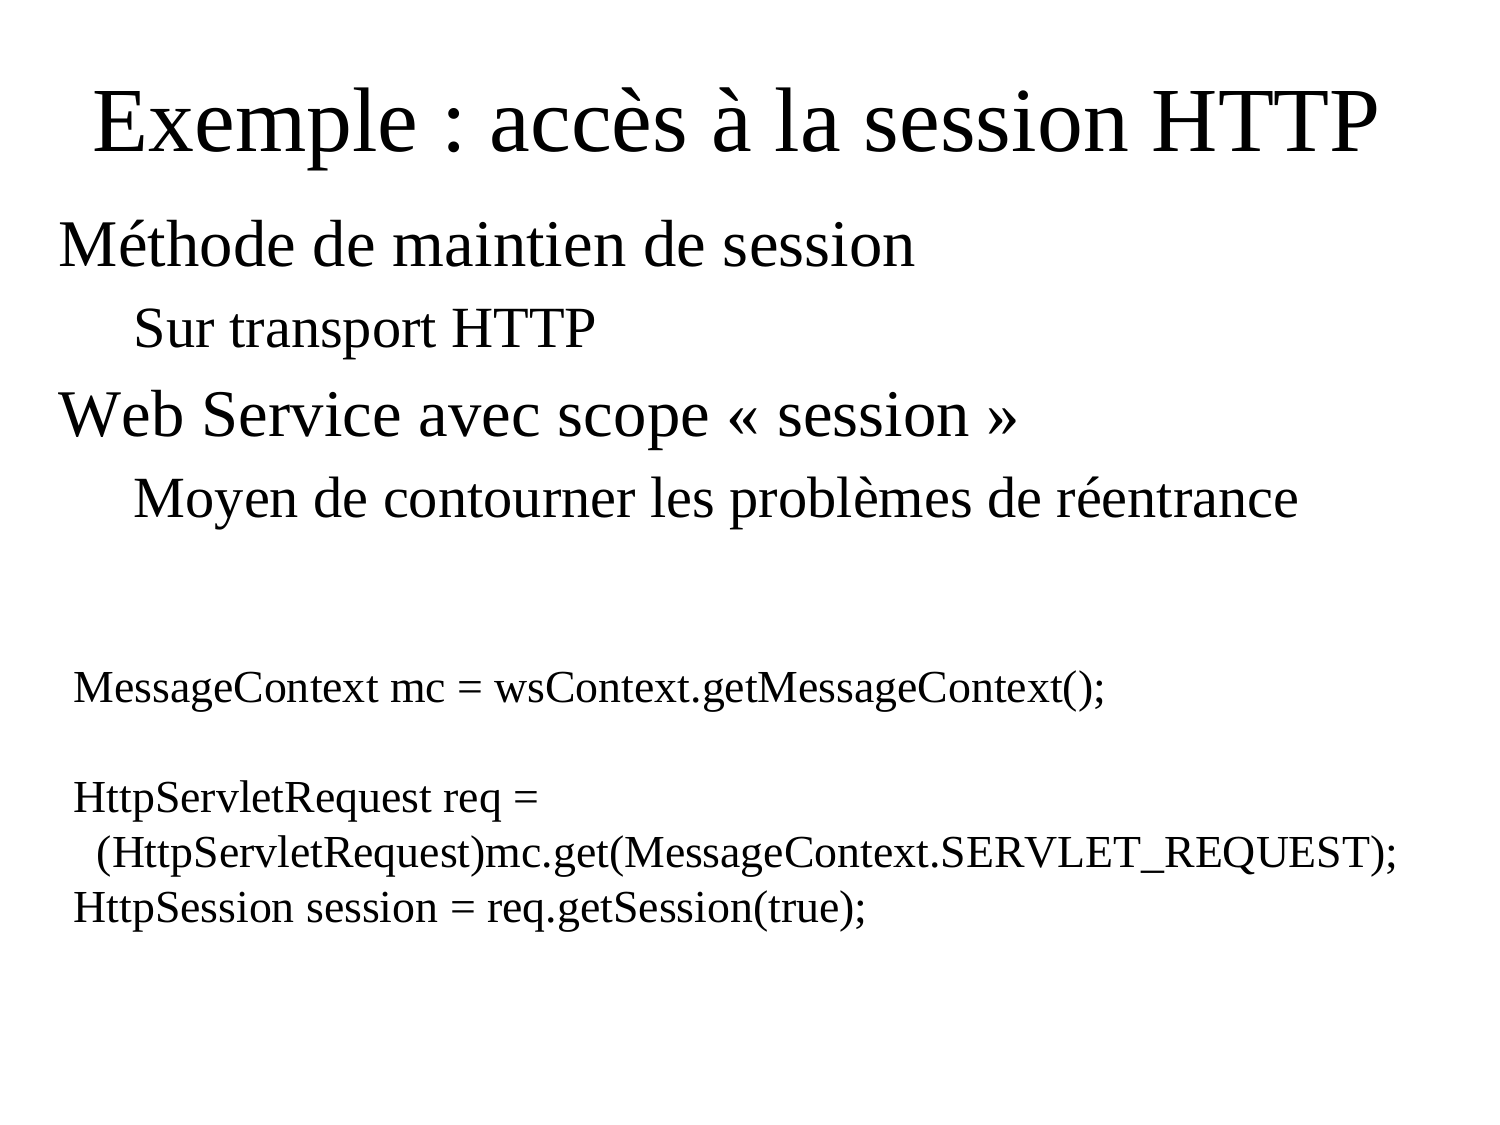

# Exemple : accès à la session HTTP
Méthode de maintien de session
Sur transport HTTP
Web Service avec scope « session »
Moyen de contourner les problèmes de réentrance
MessageContext mc = wsContext.getMessageContext();
HttpServletRequest req =
 (HttpServletRequest)mc.get(MessageContext.SERVLET_REQUEST);
HttpSession session = req.getSession(true);